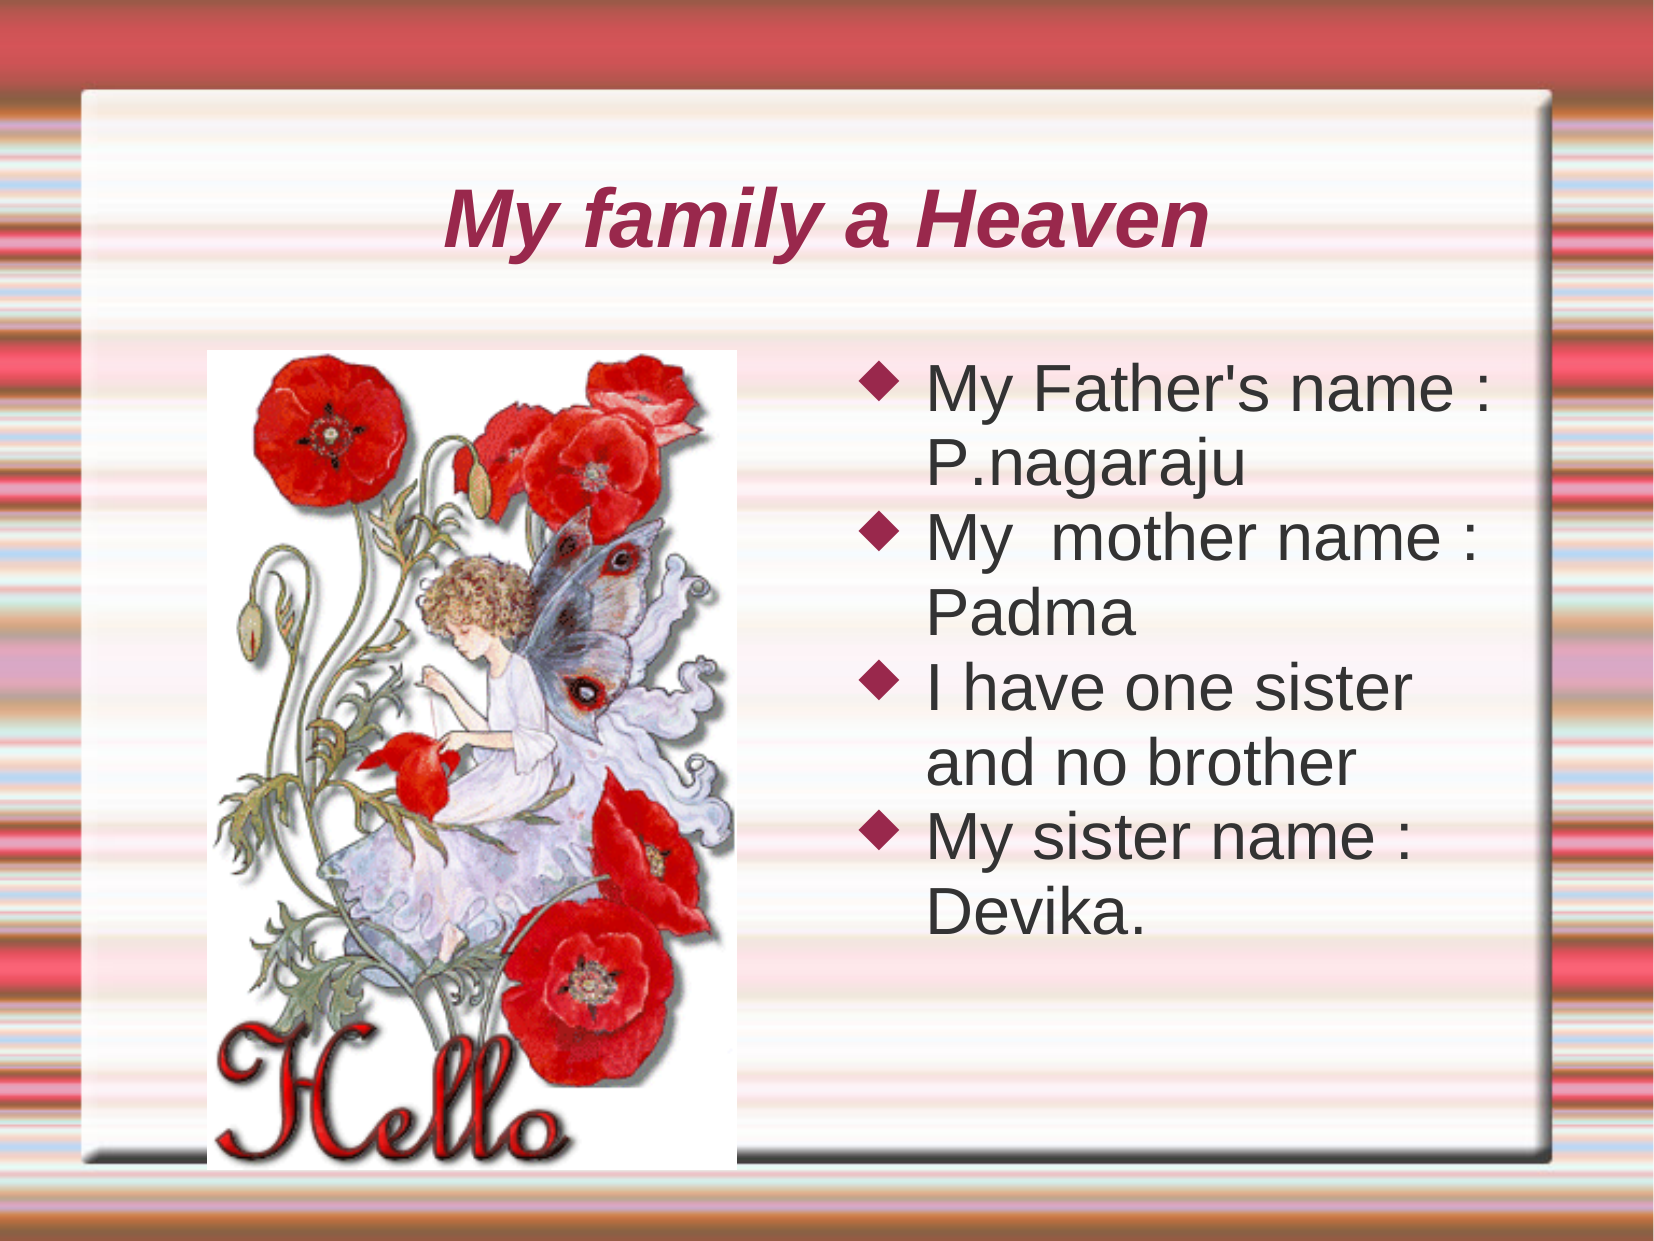

# My family a Heaven
My Father's name : P.nagaraju
My mother name : Padma
I have one sister and no brother
My sister name : Devika.